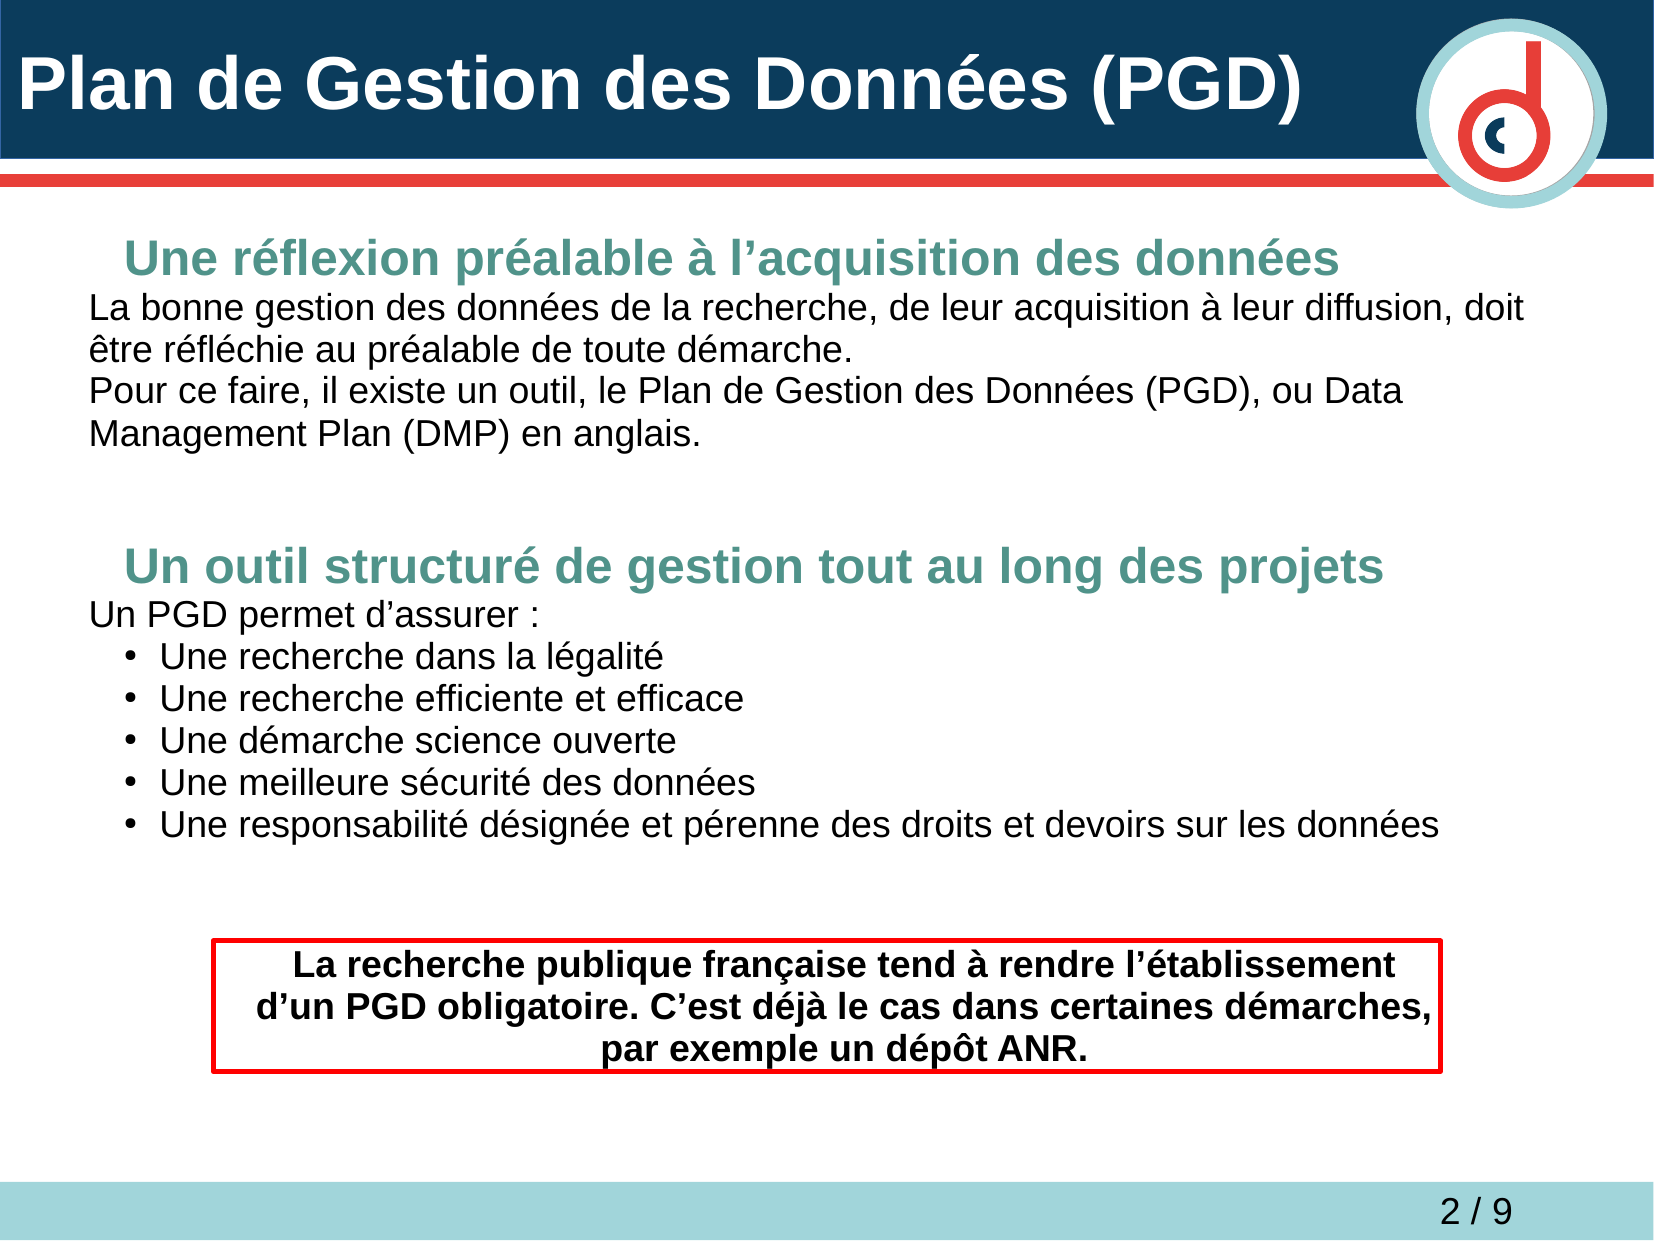

# Plan de Gestion des Données (PGD)
Une réflexion préalable à l’acquisition des données
La bonne gestion des données de la recherche, de leur acquisition à leur diffusion, doit être réfléchie au préalable de toute démarche.
Pour ce faire, il existe un outil, le Plan de Gestion des Données (PGD), ou Data Management Plan (DMP) en anglais.
Un outil structuré de gestion tout au long des projets
Un PGD permet d’assurer :
Une recherche dans la légalité
Une recherche efficiente et efficace
Une démarche science ouverte
Une meilleure sécurité des données
Une responsabilité désignée et pérenne des droits et devoirs sur les données
La recherche publique française tend à rendre l’établissement d’un PGD obligatoire. C’est déjà le cas dans certaines démarches, par exemple un dépôt ANR.